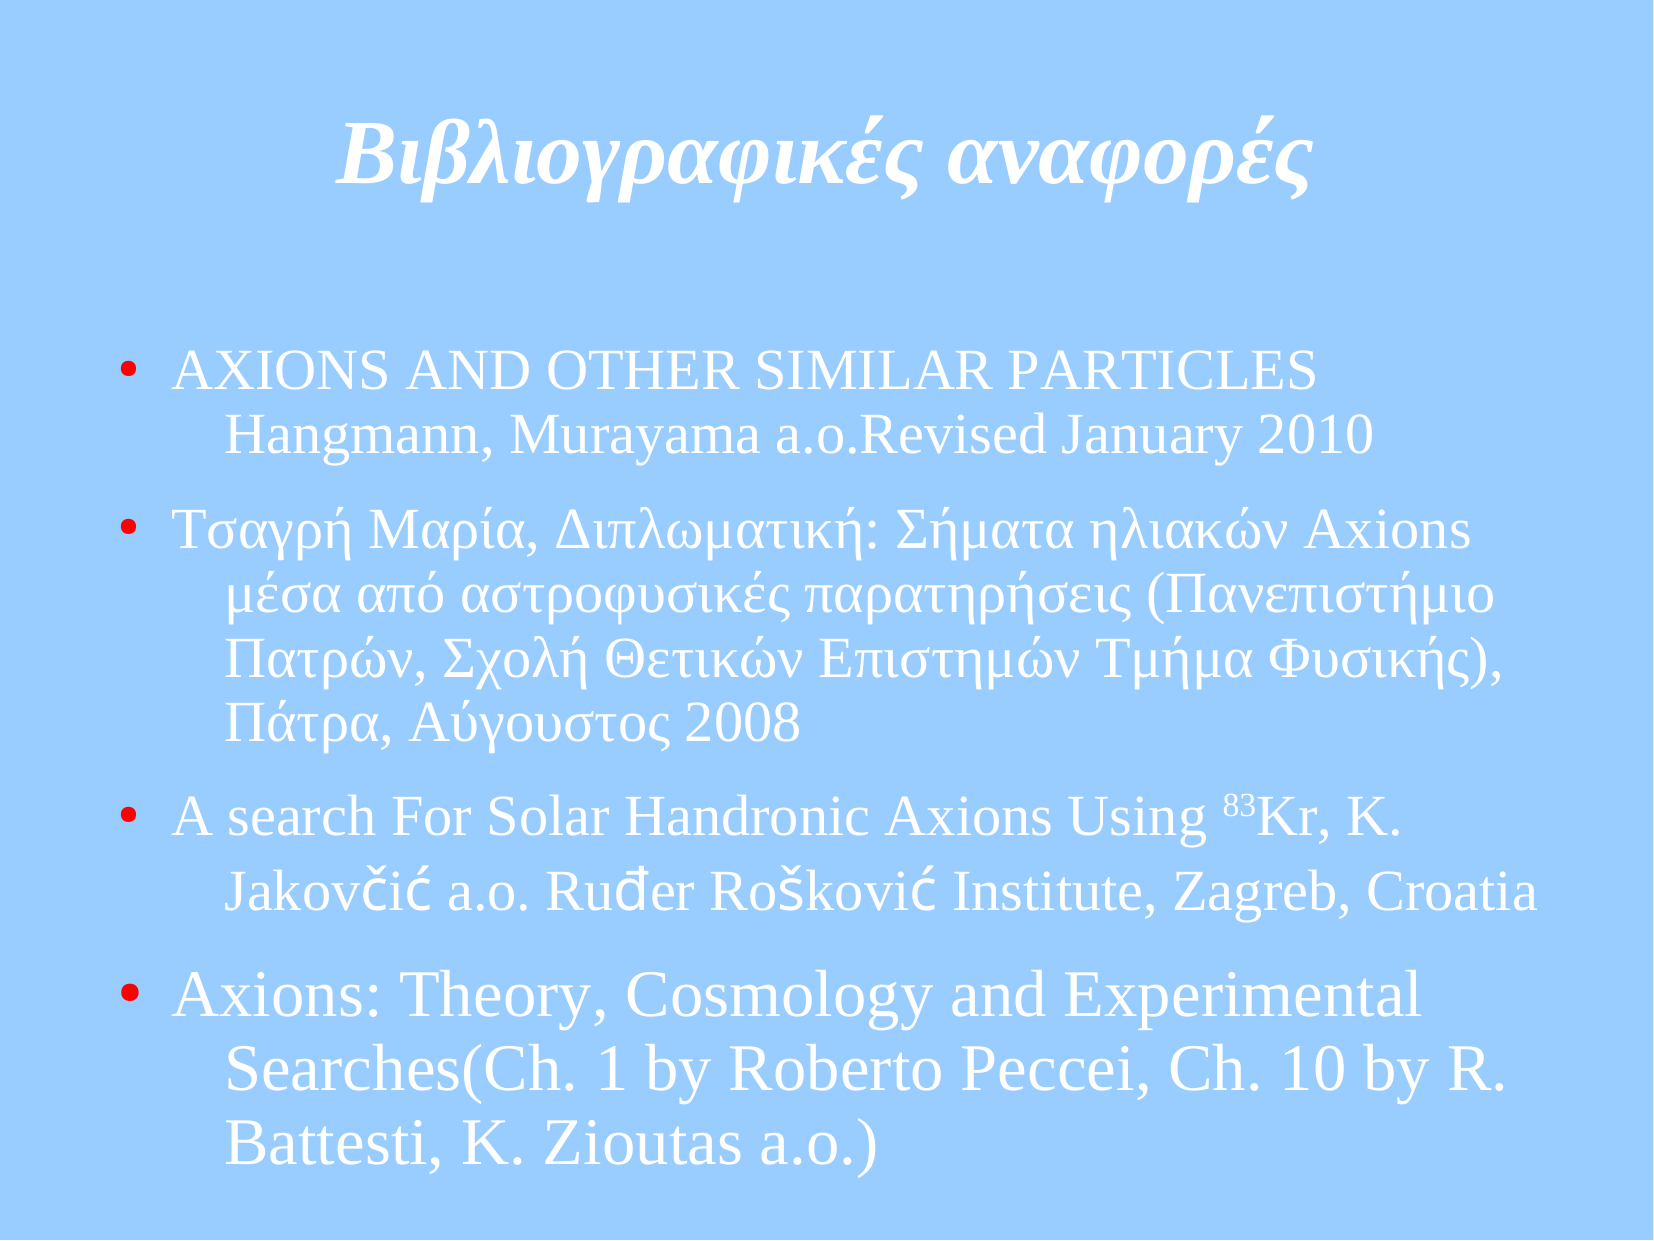

# Βιβλιογραφικές αναφορές
AXIONS AND OTHER SIMILAR PARTICLES Hangmann, Murayama a.o.Revised January 2010
Τσαγρή Μαρία, Διπλωματική: Σήματα ηλιακών Axions μέσα από αστροφυσικές παρατηρήσεις (Πανεπιστήμιο Πατρών, Σχολή Θετικών Επιστημών Τμήμα Φυσικής), Πάτρα, Αύγουστος 2008
A search For Solar Handronic Axions Using 83Kr, K. Jakovčić a.o. Ruđer Rošković Institute, Zagreb, Croatia
Axions: Theory, Cosmology and Experimental Searches(Ch. 1 by Roberto Peccei, Ch. 10 by R. Battesti, K. Zioutas a.o.)